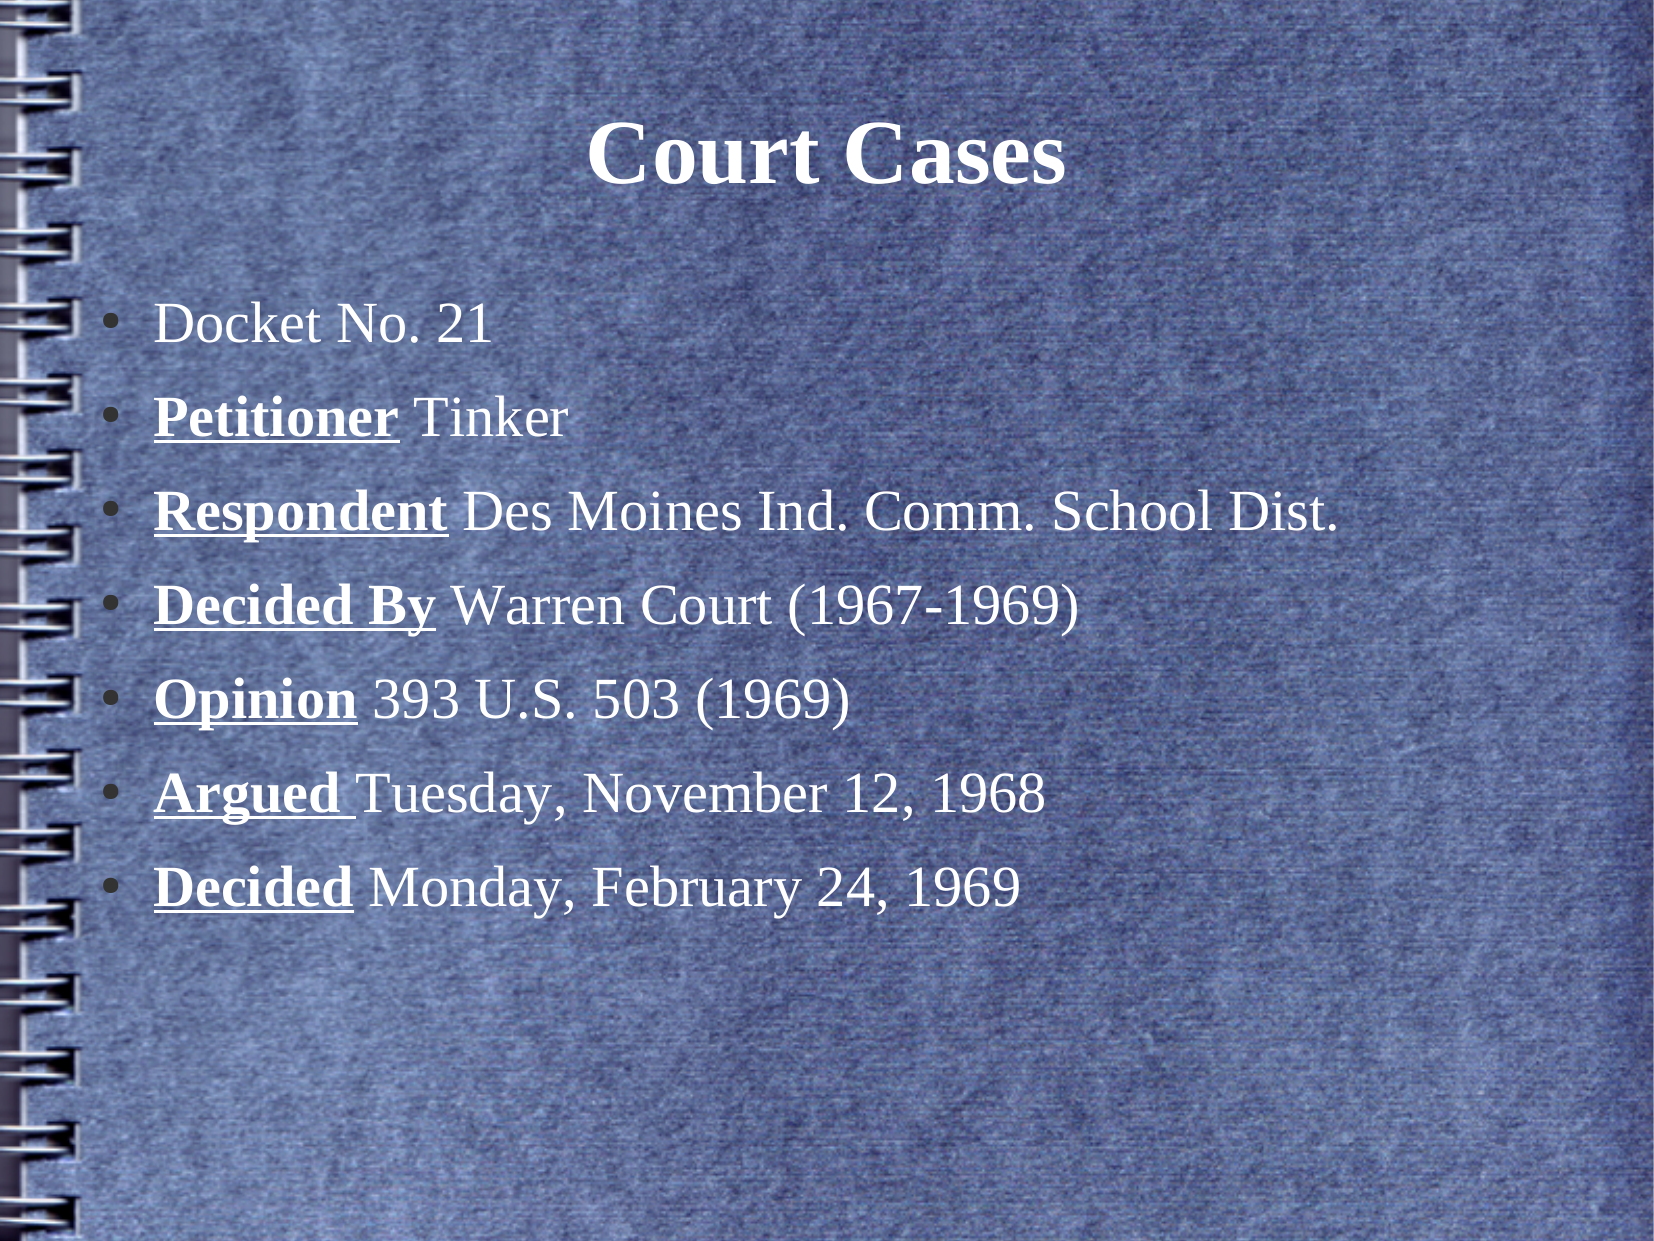

# Court Cases
Docket No. 21
Petitioner Tinker
Respondent Des Moines Ind. Comm. School Dist.
Decided By Warren Court (1967-1969)
Opinion 393 U.S. 503 (1969)
Argued Tuesday, November 12, 1968
Decided Monday, February 24, 1969